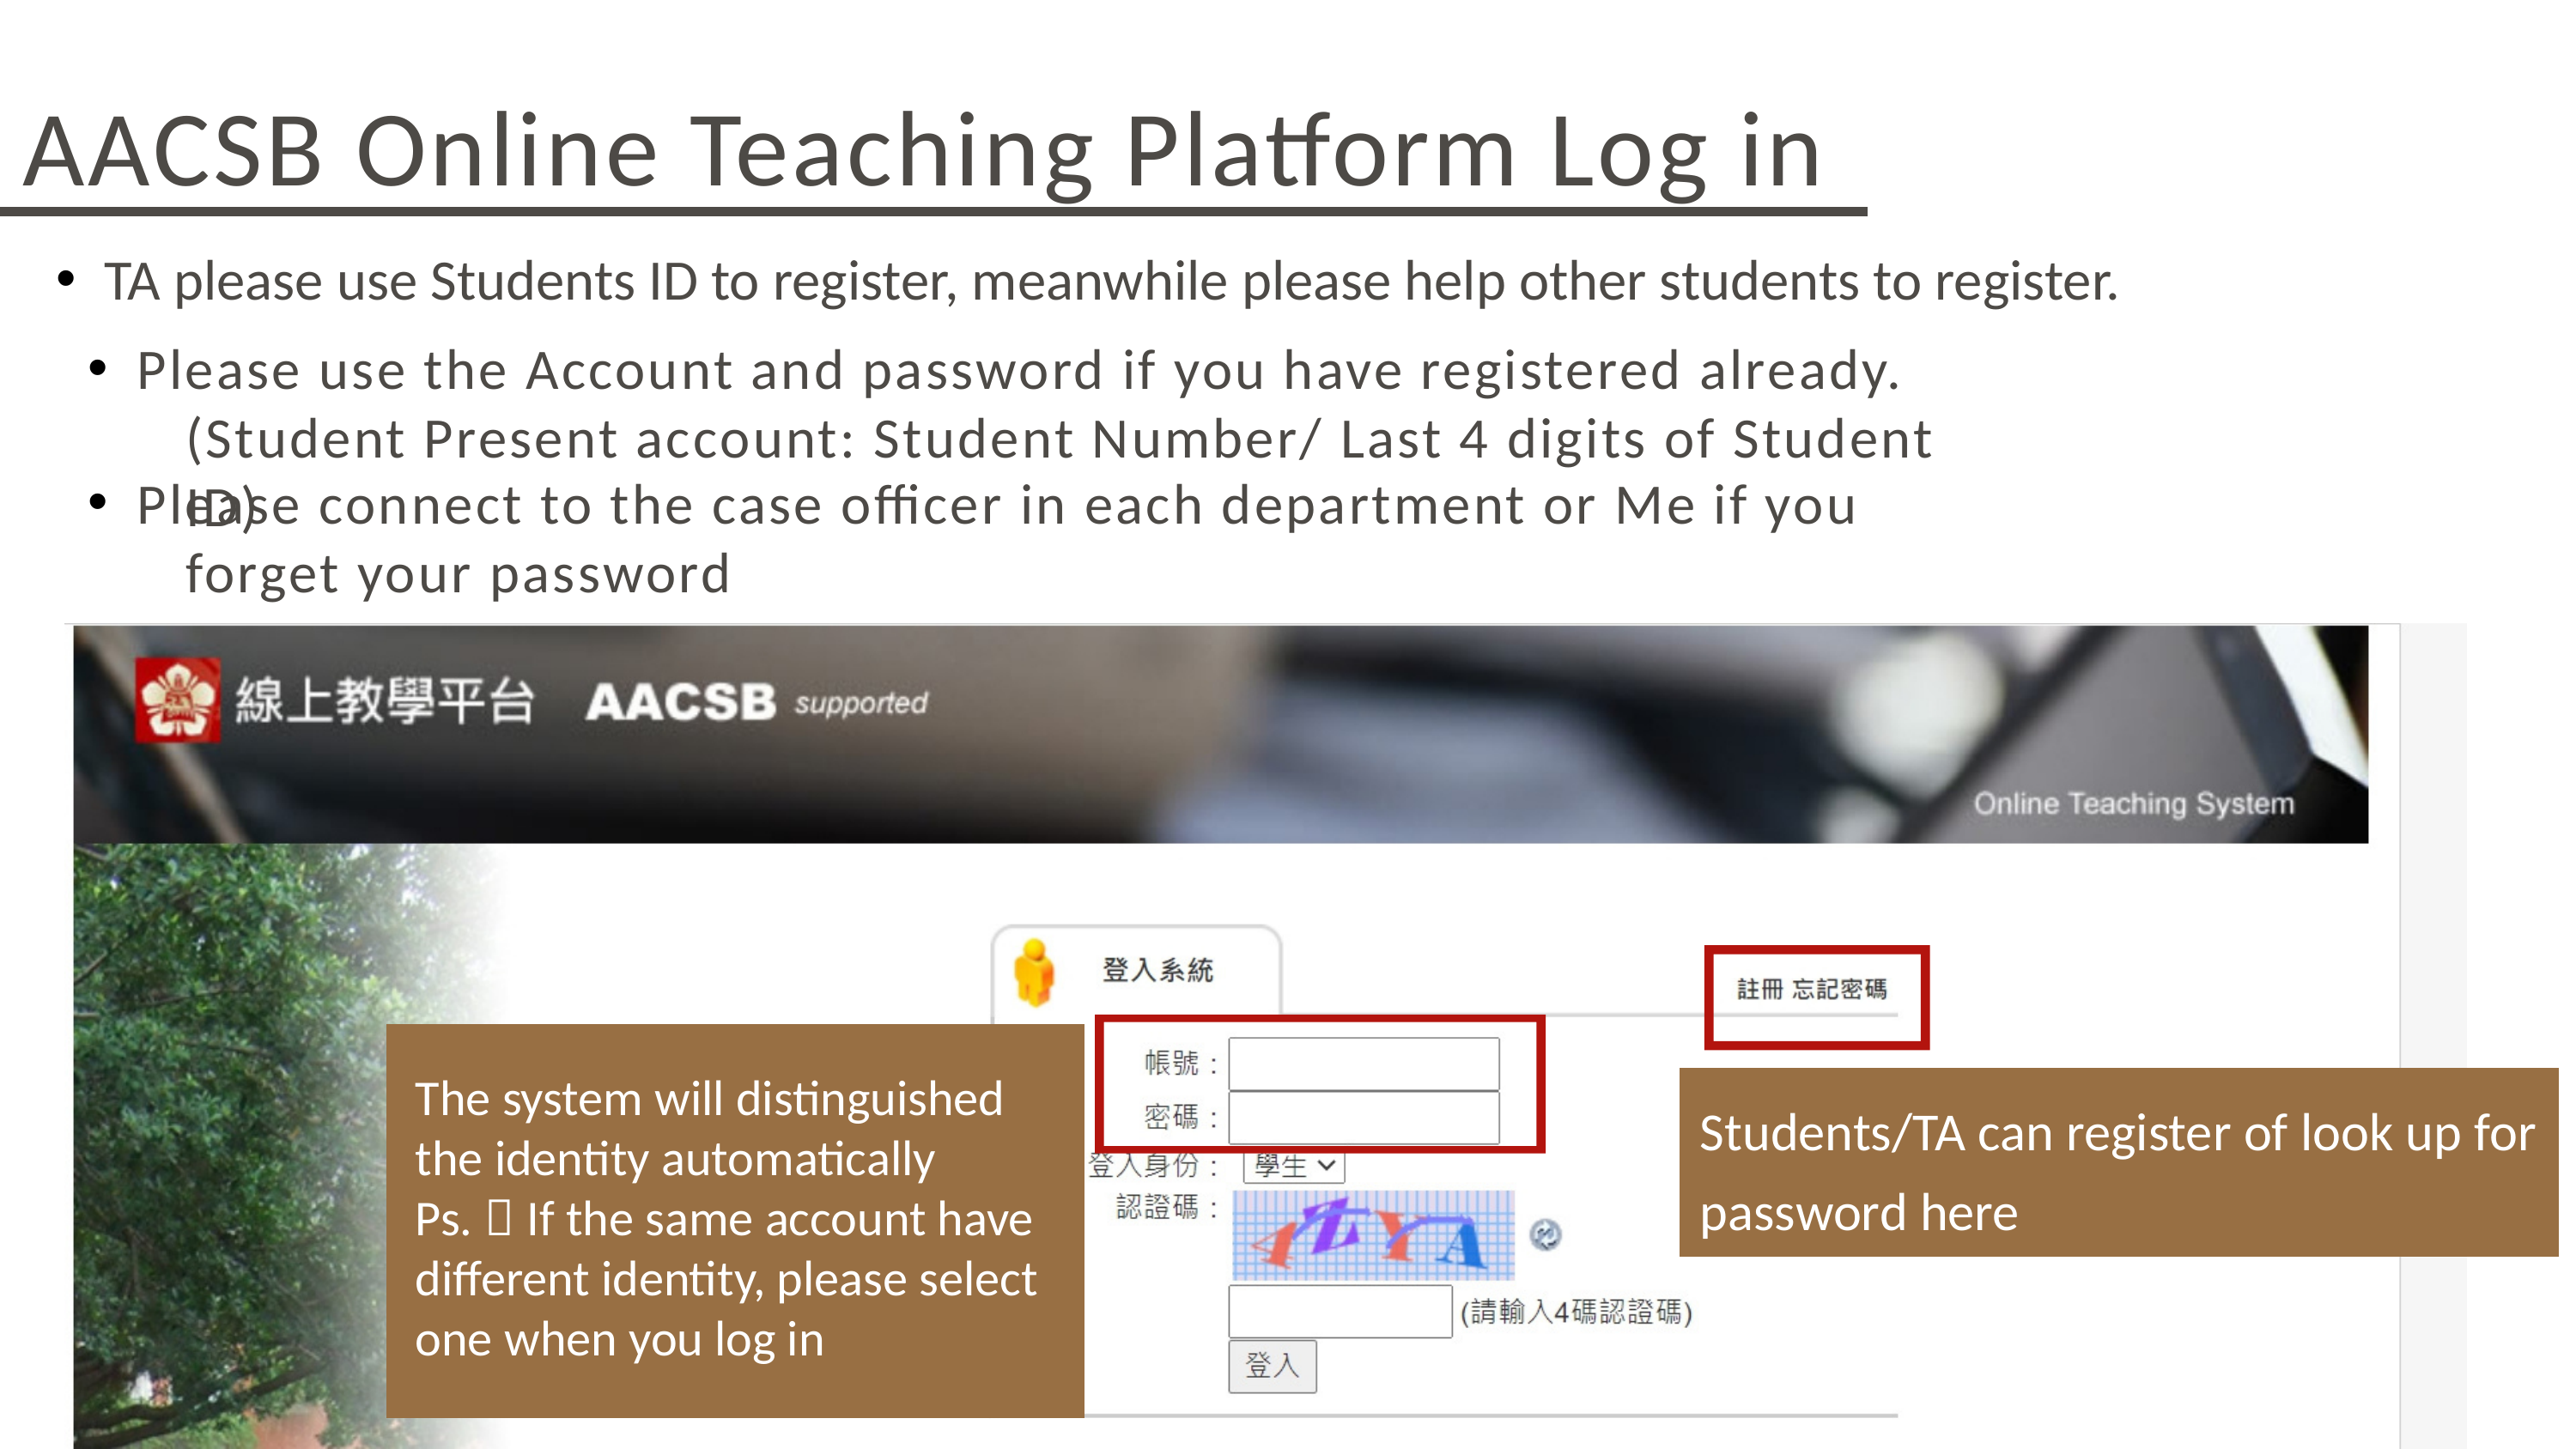

AACSB Online Teaching Platform Log in
TA please use Students ID to register, meanwhile please help other students to register.
Please use the Account and password if you have registered already.
(Student Present account: Student Number/ Last 4 digits of Student ID)
Please connect to the case officer in each department or Me if you forget your password
The system will distinguished the identity automatically
Ps.：If the same account have different identity, please select one when you log in
Students/TA can register of look up for password here